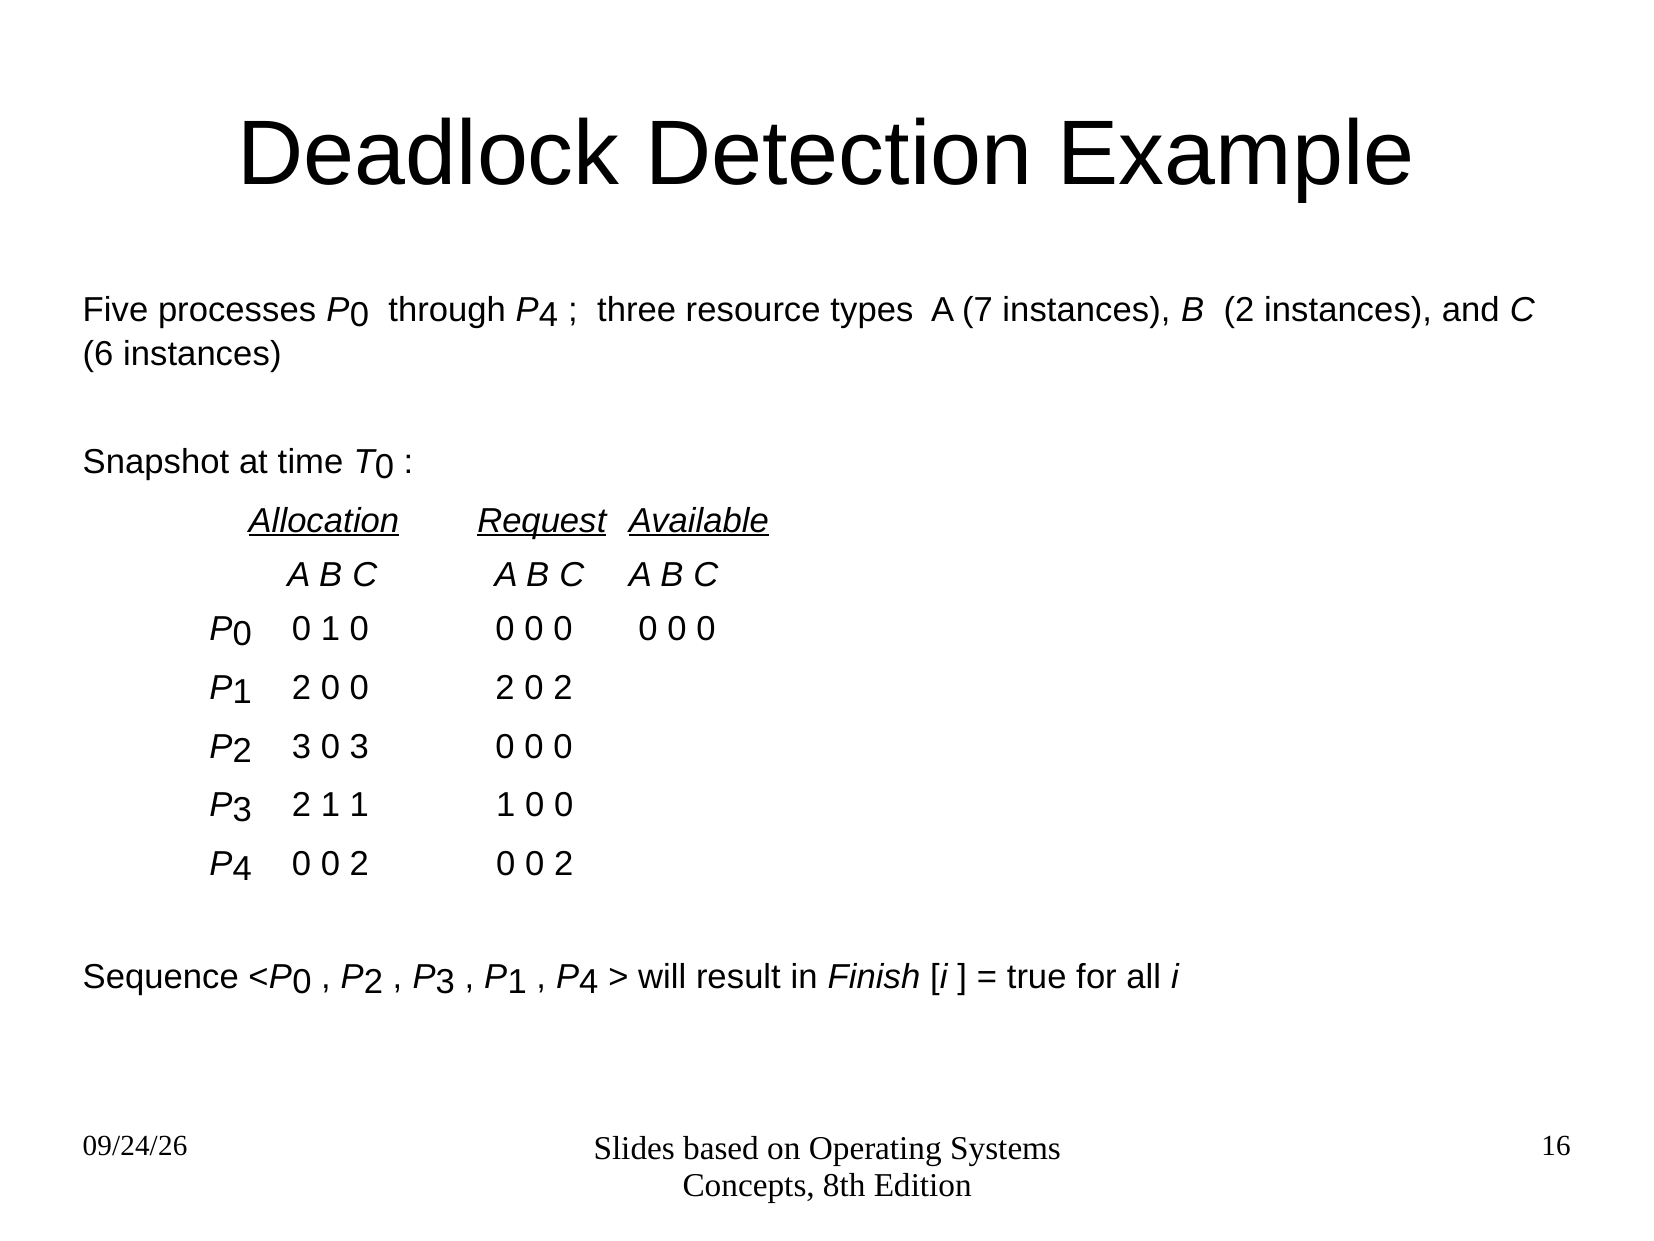

# Deadlock Detection Example
Five processes P0 through P4 ; three resource types A (7 instances), B (2 instances), and C (6 instances)
Snapshot at time T0 :
 Allocation Request	Available
 A B C 	 A B C 	A B C
 P0	 0 1 0 0 0 0 	 0 0 0
 P1	 2 0 0 2 0 2
 P2		 3 0 3 0 0 0
 P3		 2 1 1 	 1 0 0
 P4		 0 0 2 	 0 0 2
Sequence <P0 , P2 , P3 , P1 , P4 > will result in Finish [i ] = true for all i
16